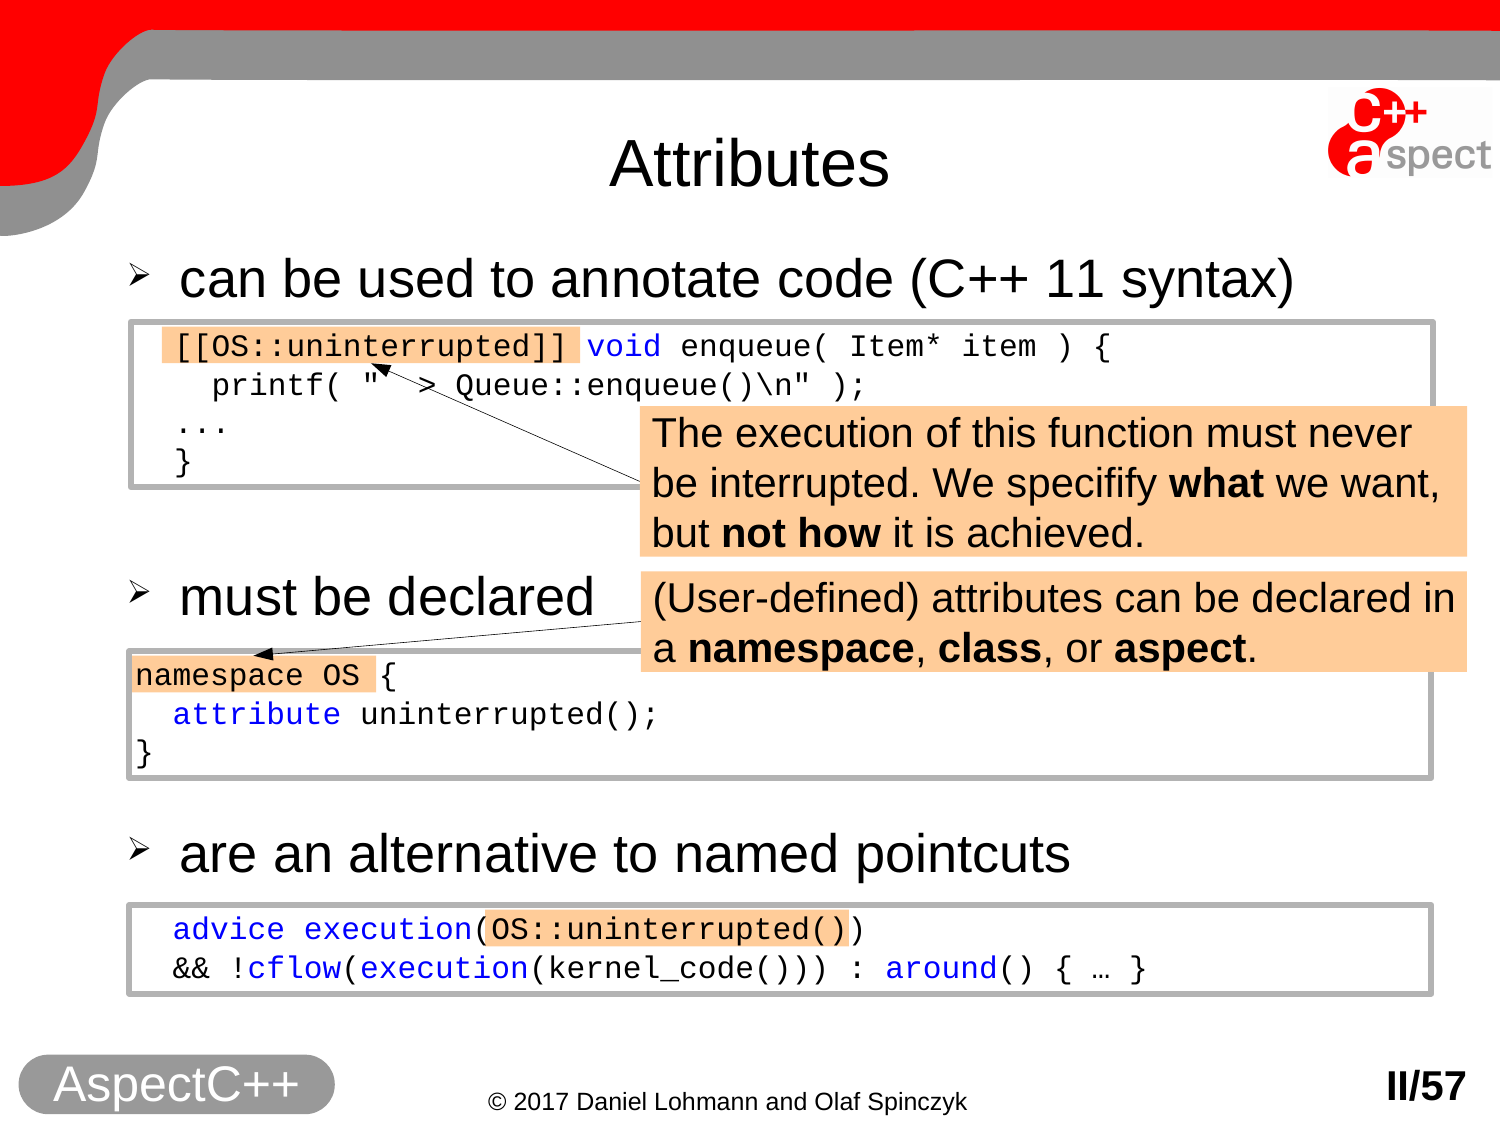

# Attributes
can be used to annotate code (C++ 11 syntax)
must be declared
are an alternative to named pointcuts
 [[OS::uninterrupted]] void enqueue( Item* item ) {
 printf( " > Queue::enqueue()\n" );
 ...
 }
The execution of this function must never be interrupted. We specifify what we want, but not how it is achieved.
(User-defined) attributes can be declared in a namespace, class, or aspect.
namespace OS {
 attribute uninterrupted();
}
 advice execution(OS::uninterrupted())
 && !cflow(execution(kernel_code())) : around() { … }